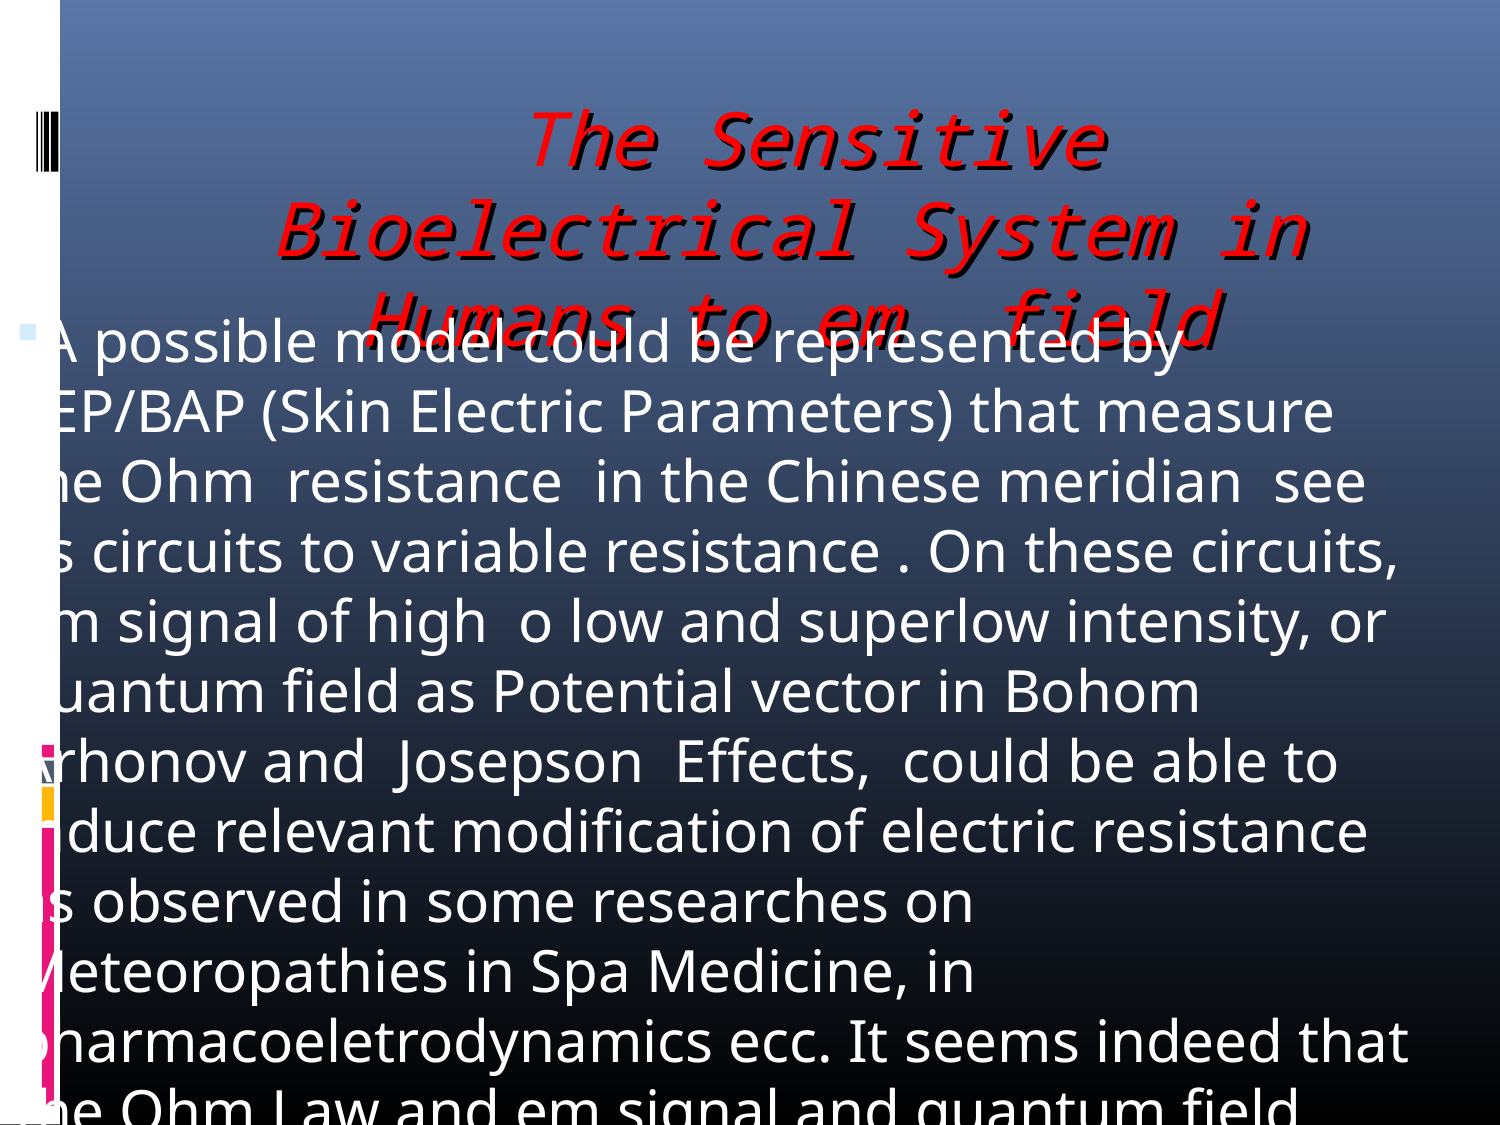

The Sensitive Bioelectrical System in Humans to em field
A possible model could be represented by SEP/BAP (Skin Electric Parameters) that measure the Ohm resistance in the Chinese meridian see as circuits to variable resistance . On these circuits, em signal of high o low and superlow intensity, or quantum field as Potential vector in Bohom Arhonov and Josepson Effects, could be able to induce relevant modification of electric resistance as observed in some researches on Meteoropathies in Spa Medicine, in pharmacoeletrodynamics ecc. It seems indeed that the Ohm Law and em signal and quantum field could have a key role in general phisiopathology